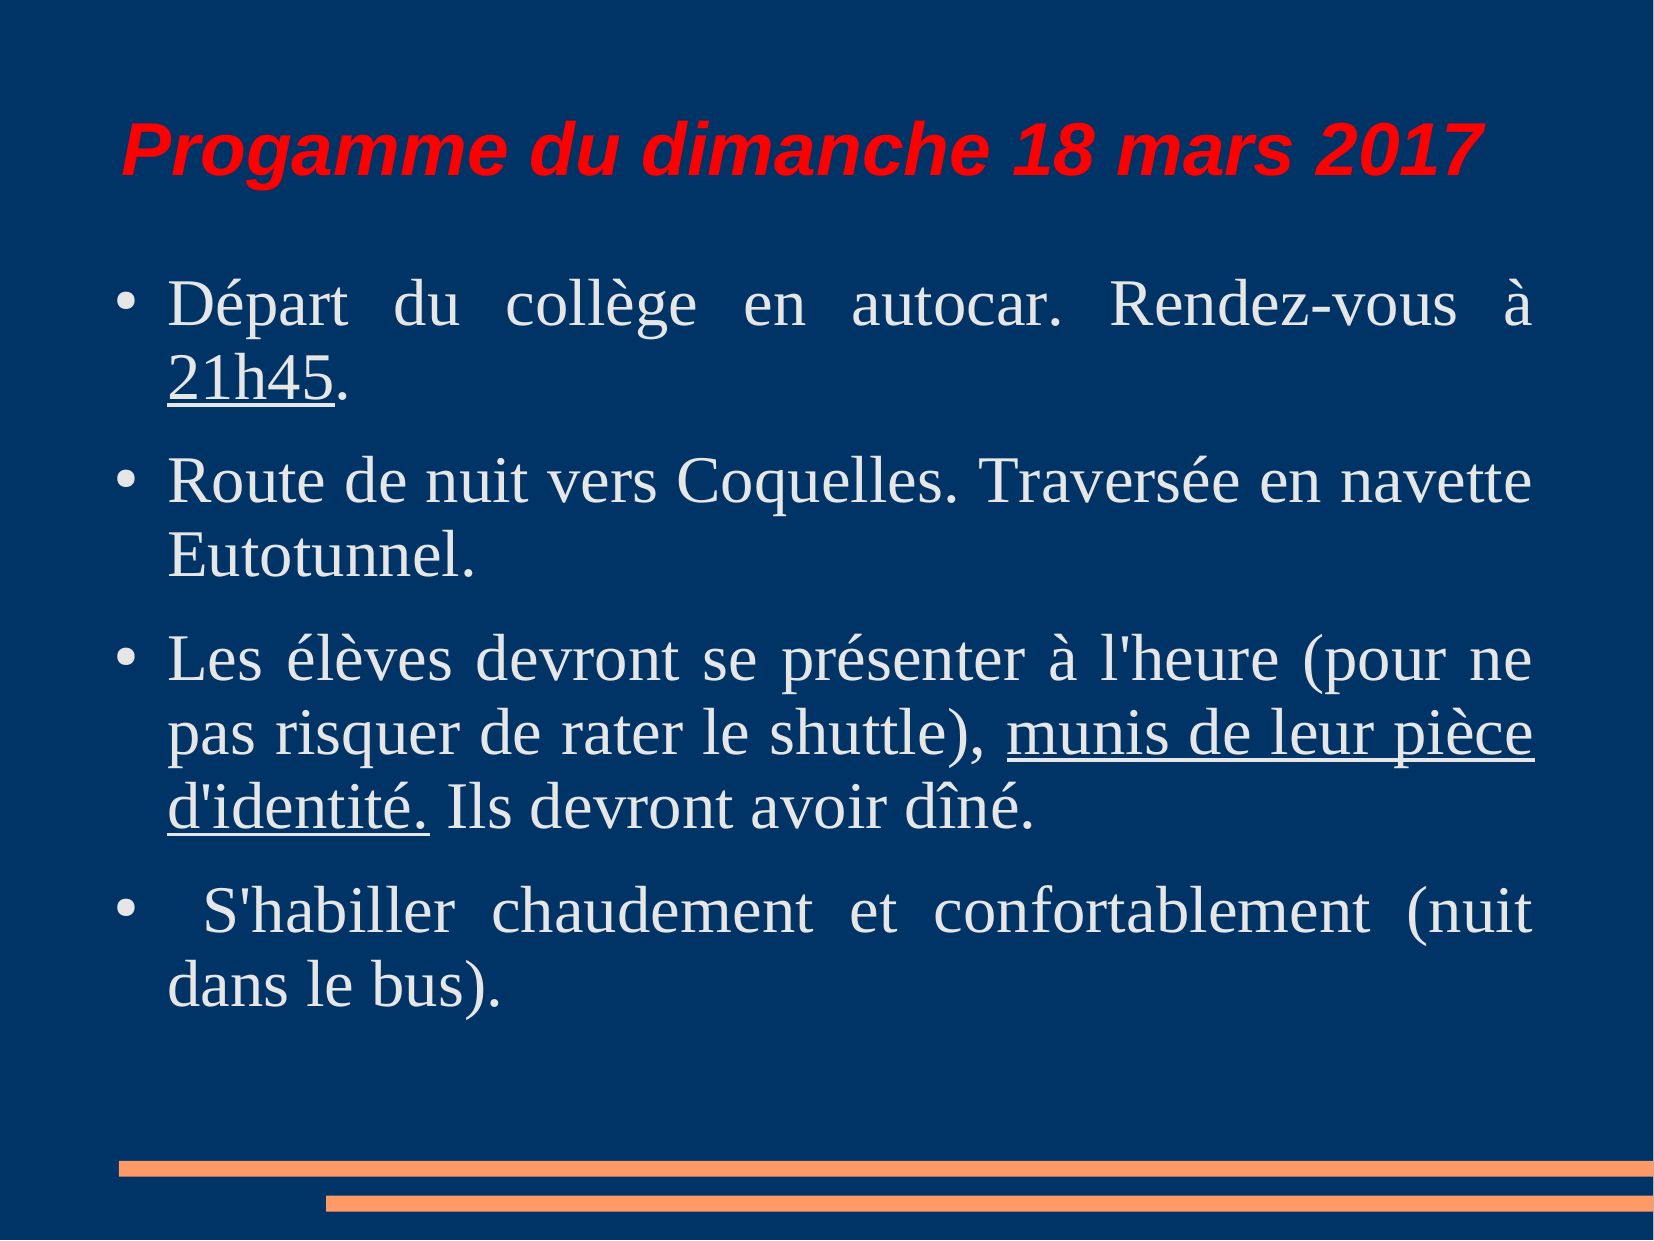

# Progamme du dimanche 18 mars 2017
Départ du collège en autocar. Rendez-vous à 21h45.
Route de nuit vers Coquelles. Traversée en navette Eutotunnel.
Les élèves devront se présenter à l'heure (pour ne pas risquer de rater le shuttle), munis de leur pièce d'identité. Ils devront avoir dîné.
 S'habiller chaudement et confortablement (nuit dans le bus).